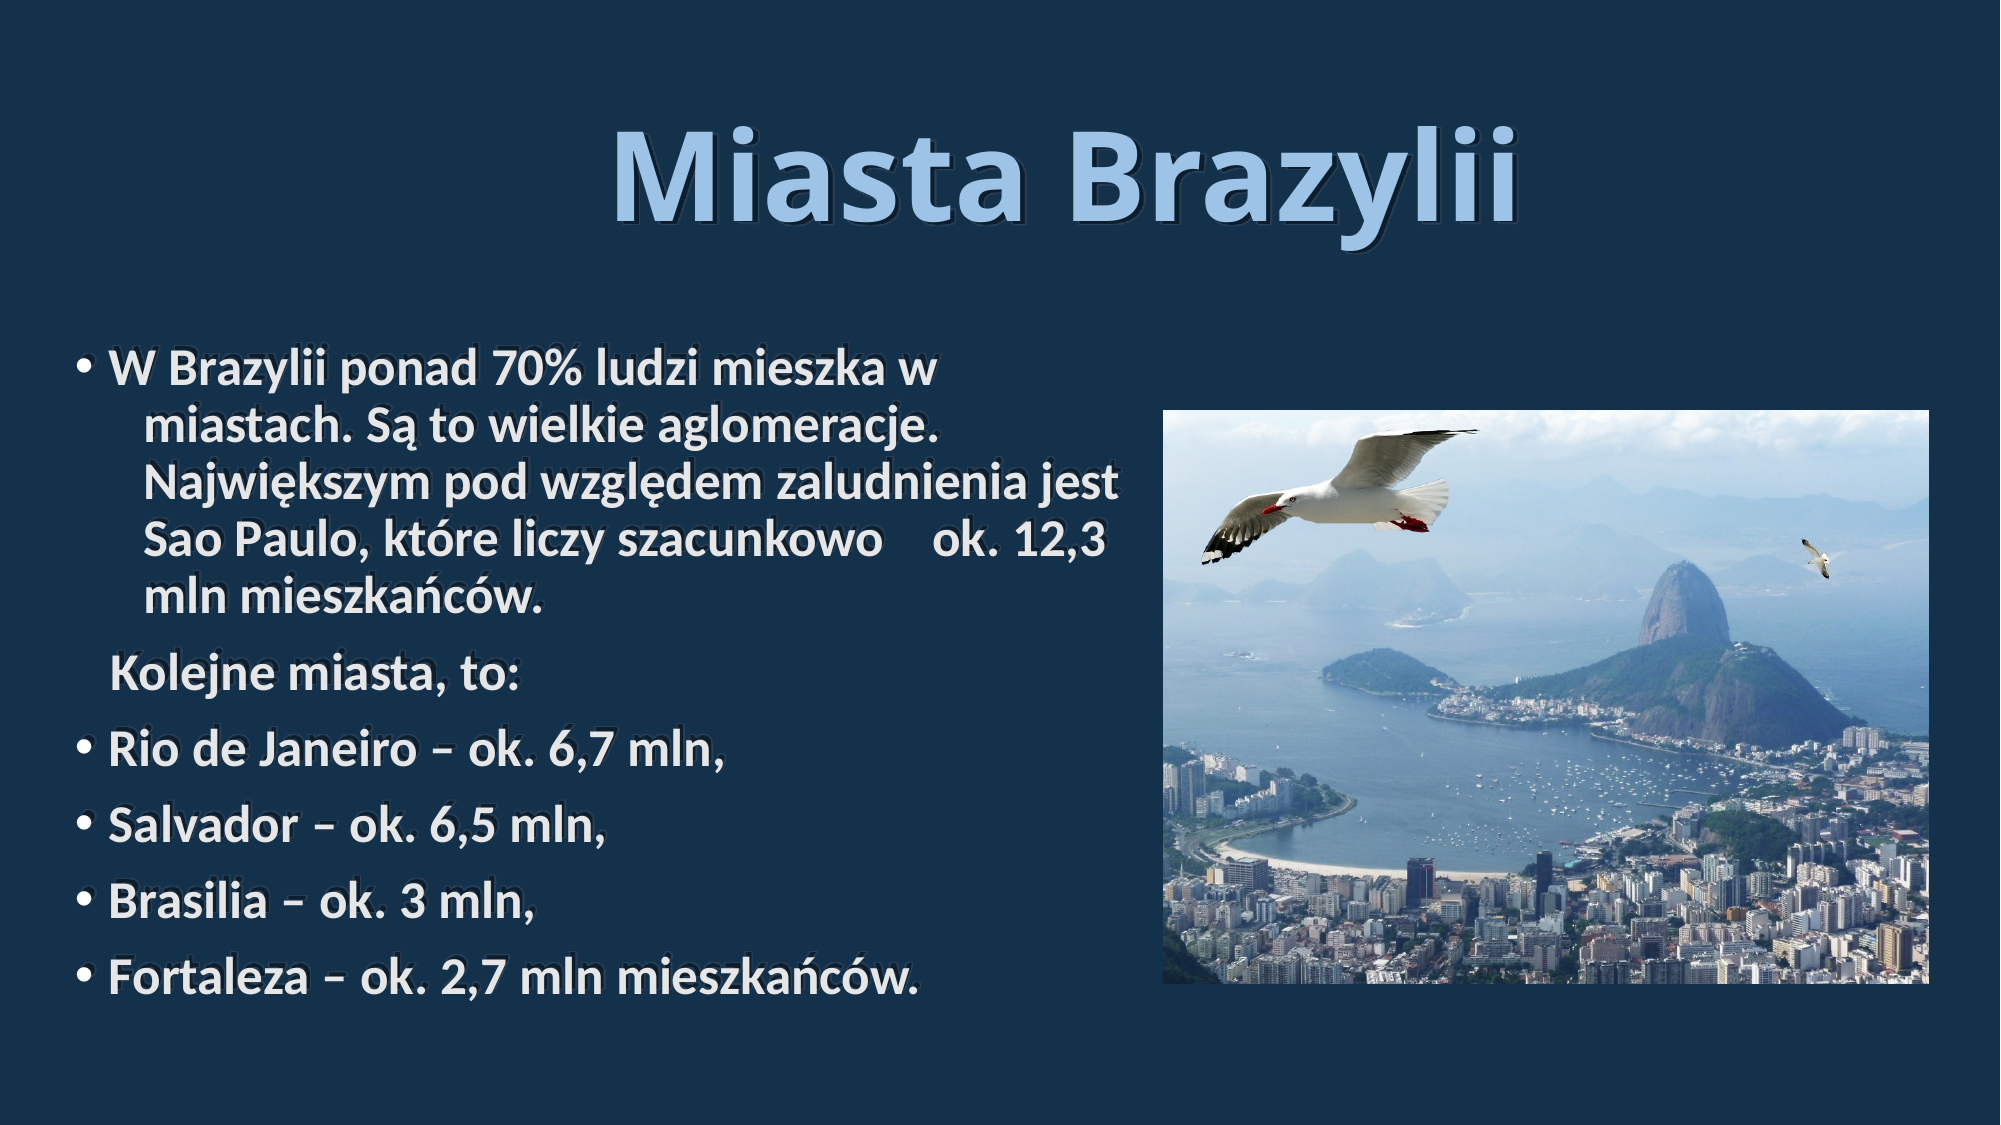

# Miasta Brazylii
W Brazylii ponad 70% ludzi mieszka w miastach. Są to wielkie aglomeracje. Największym pod względem zaludnienia jest Sao Paulo, które liczy szacunkowo ok. 12,3 mln mieszkańców.
 Kolejne miasta, to:
Rio de Janeiro – ok. 6,7 mln,
Salvador – ok. 6,5 mln,
Brasilia – ok. 3 mln,
Fortaleza – ok. 2,7 mln mieszkańców.